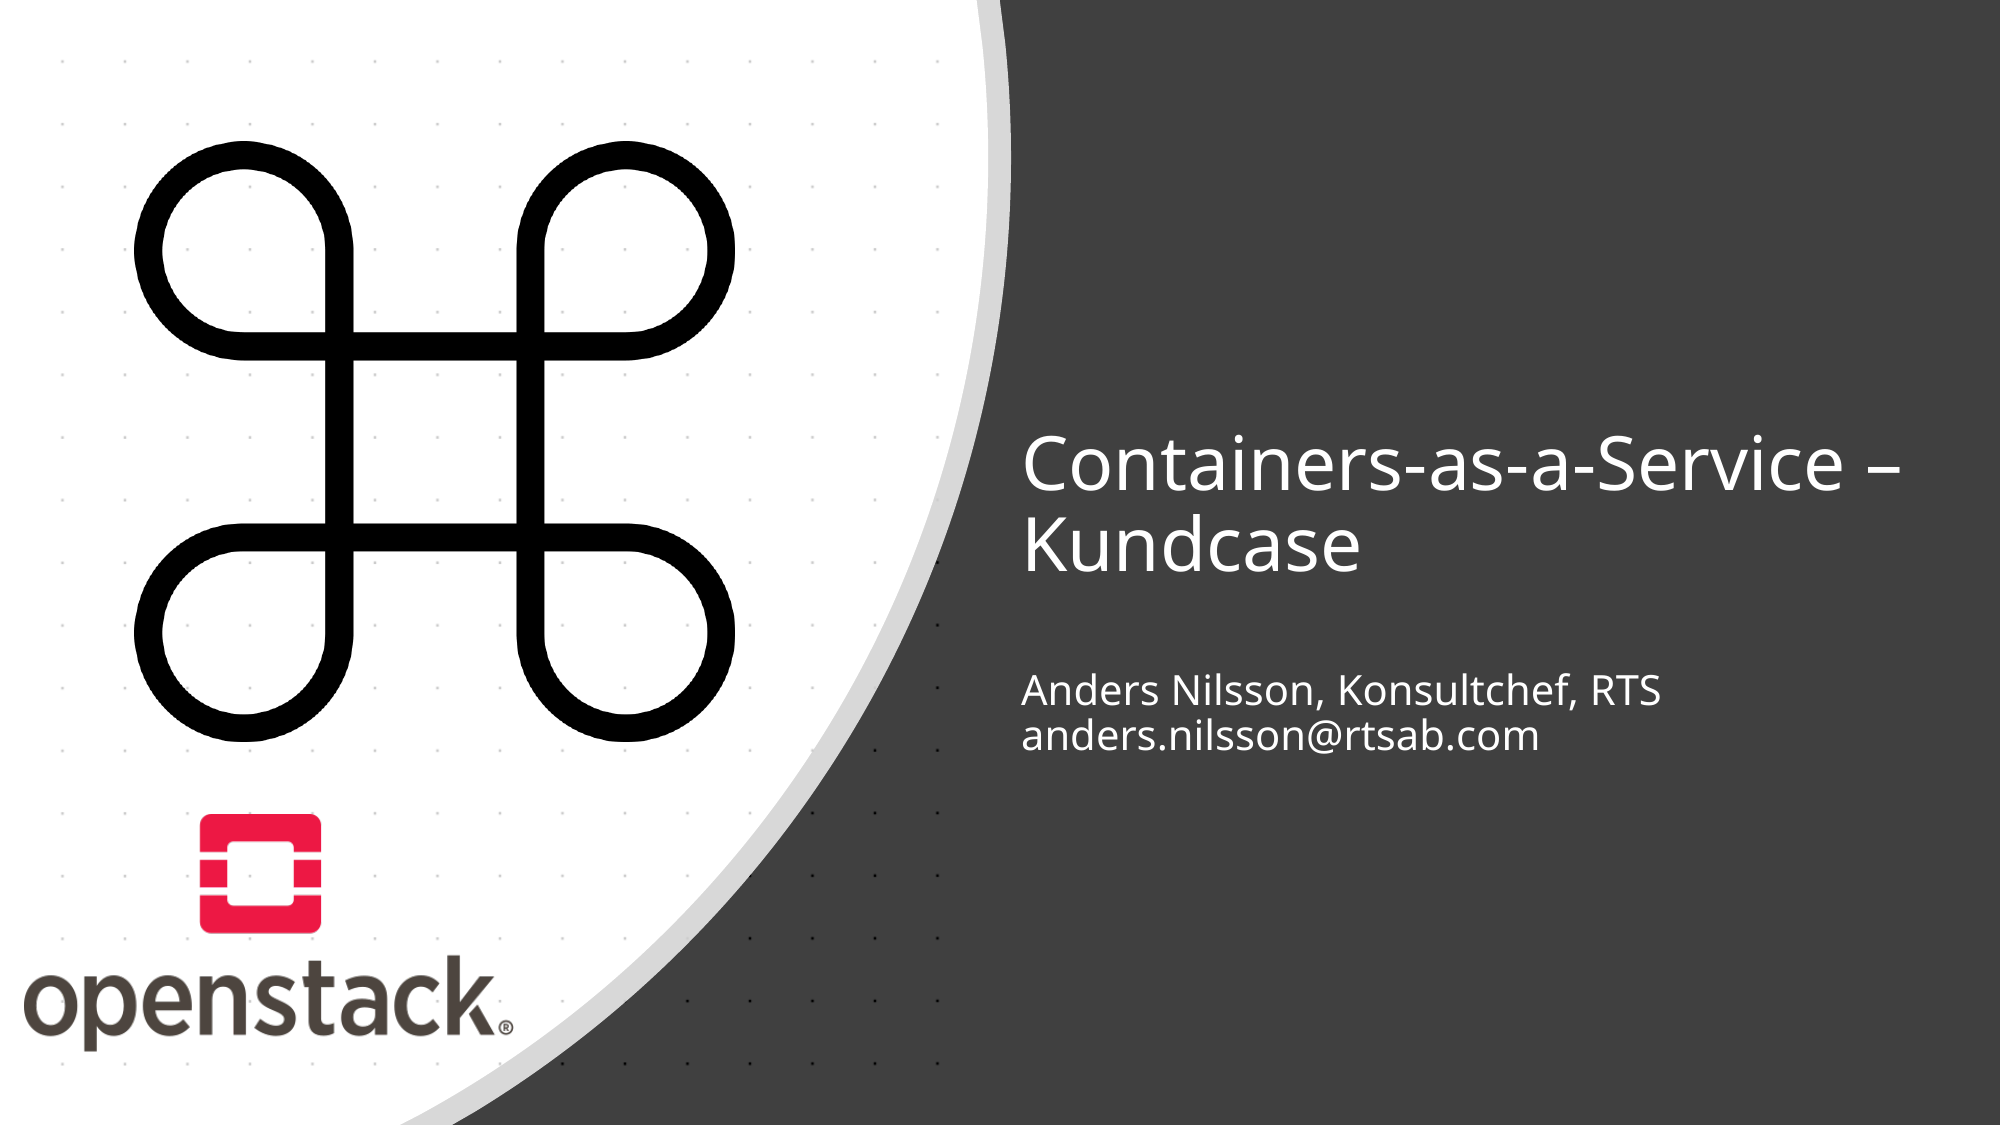

Containers-as-a-Service – Kundcase
Anders Nilsson, Konsultchef, RTS
anders.nilsson@rtsab.com